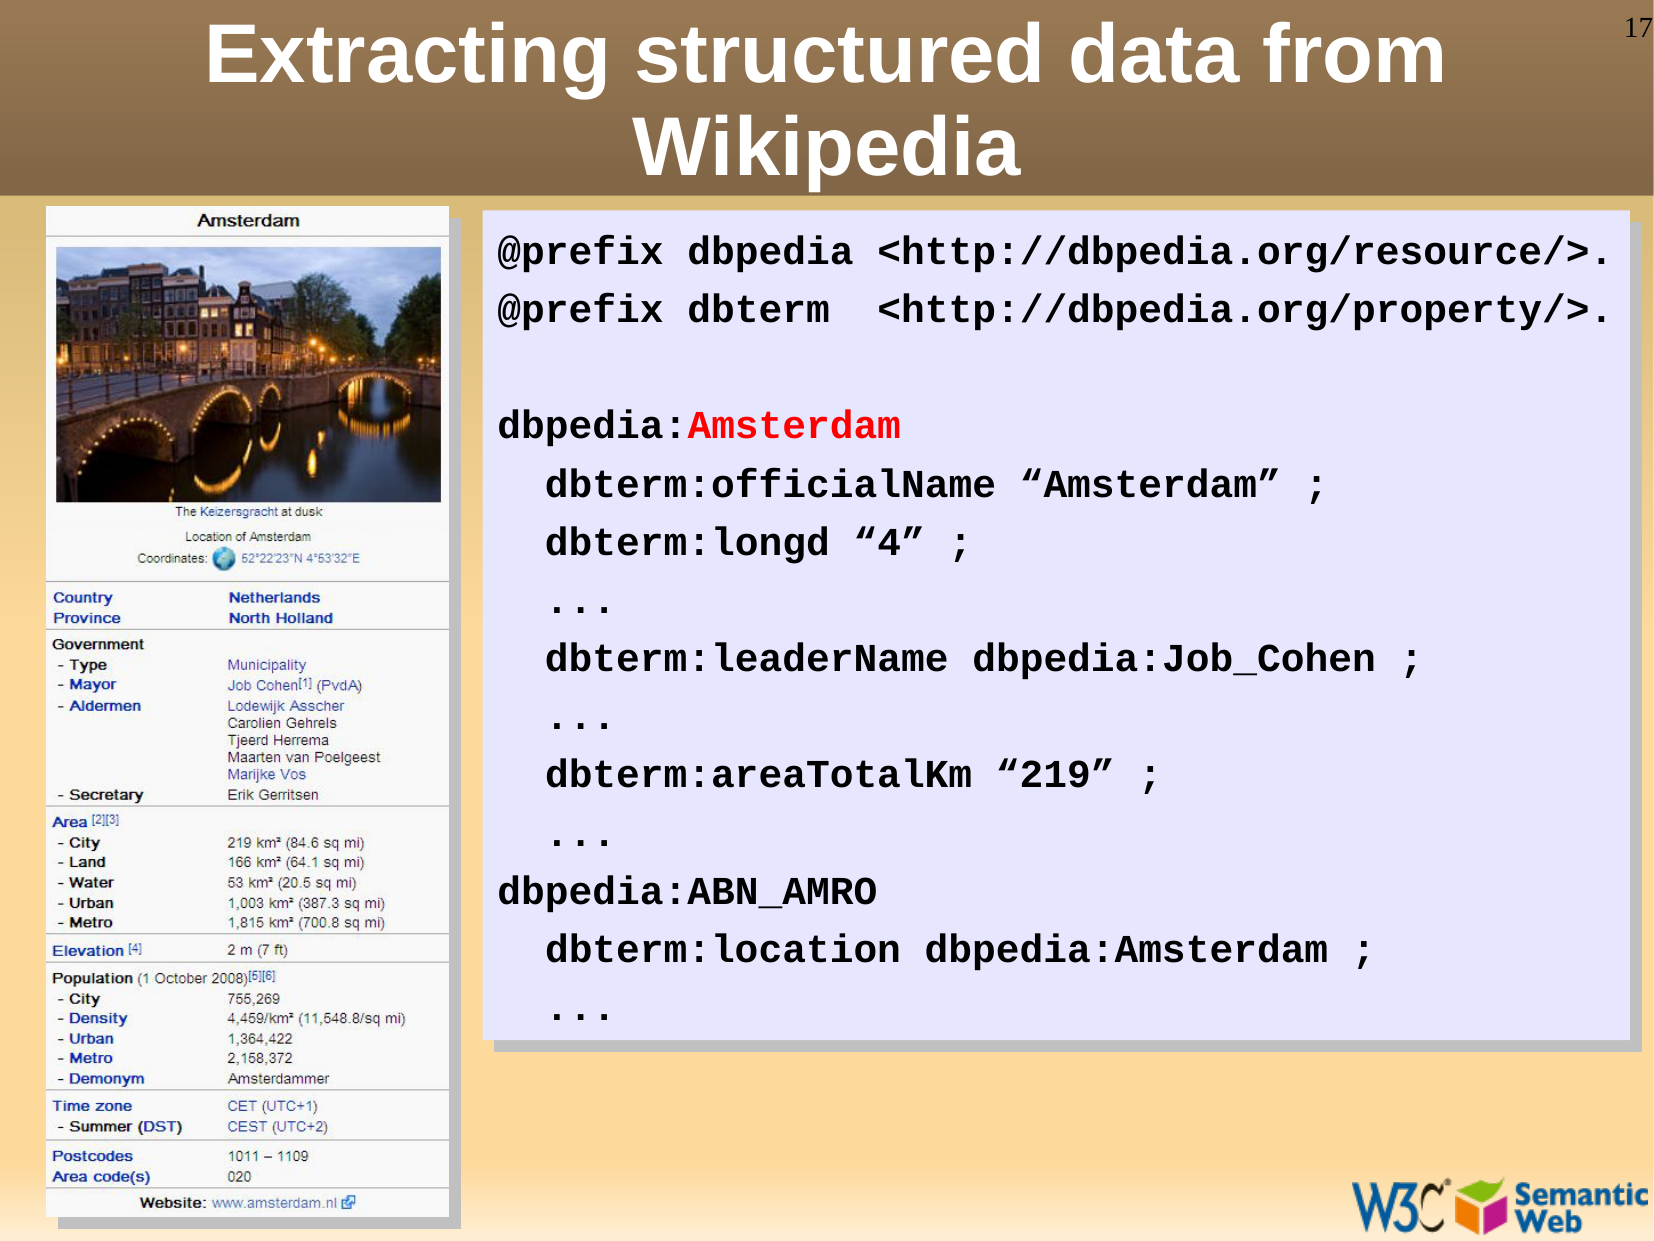

# Extracting structured data from Wikipedia
17
@prefix dbpedia <http://dbpedia.org/resource/>.
@prefix dbterm <http://dbpedia.org/property/>.
dbpedia:Amsterdam
 dbterm:officialName “Amsterdam” ;
 dbterm:longd “4” ;
 ...
 dbterm:leaderName dbpedia:Job_Cohen ;
 ...
 dbterm:areaTotalKm “219” ;
 ...
dbpedia:ABN_AMRO
 dbterm:location dbpedia:Amsterdam ;
 ...